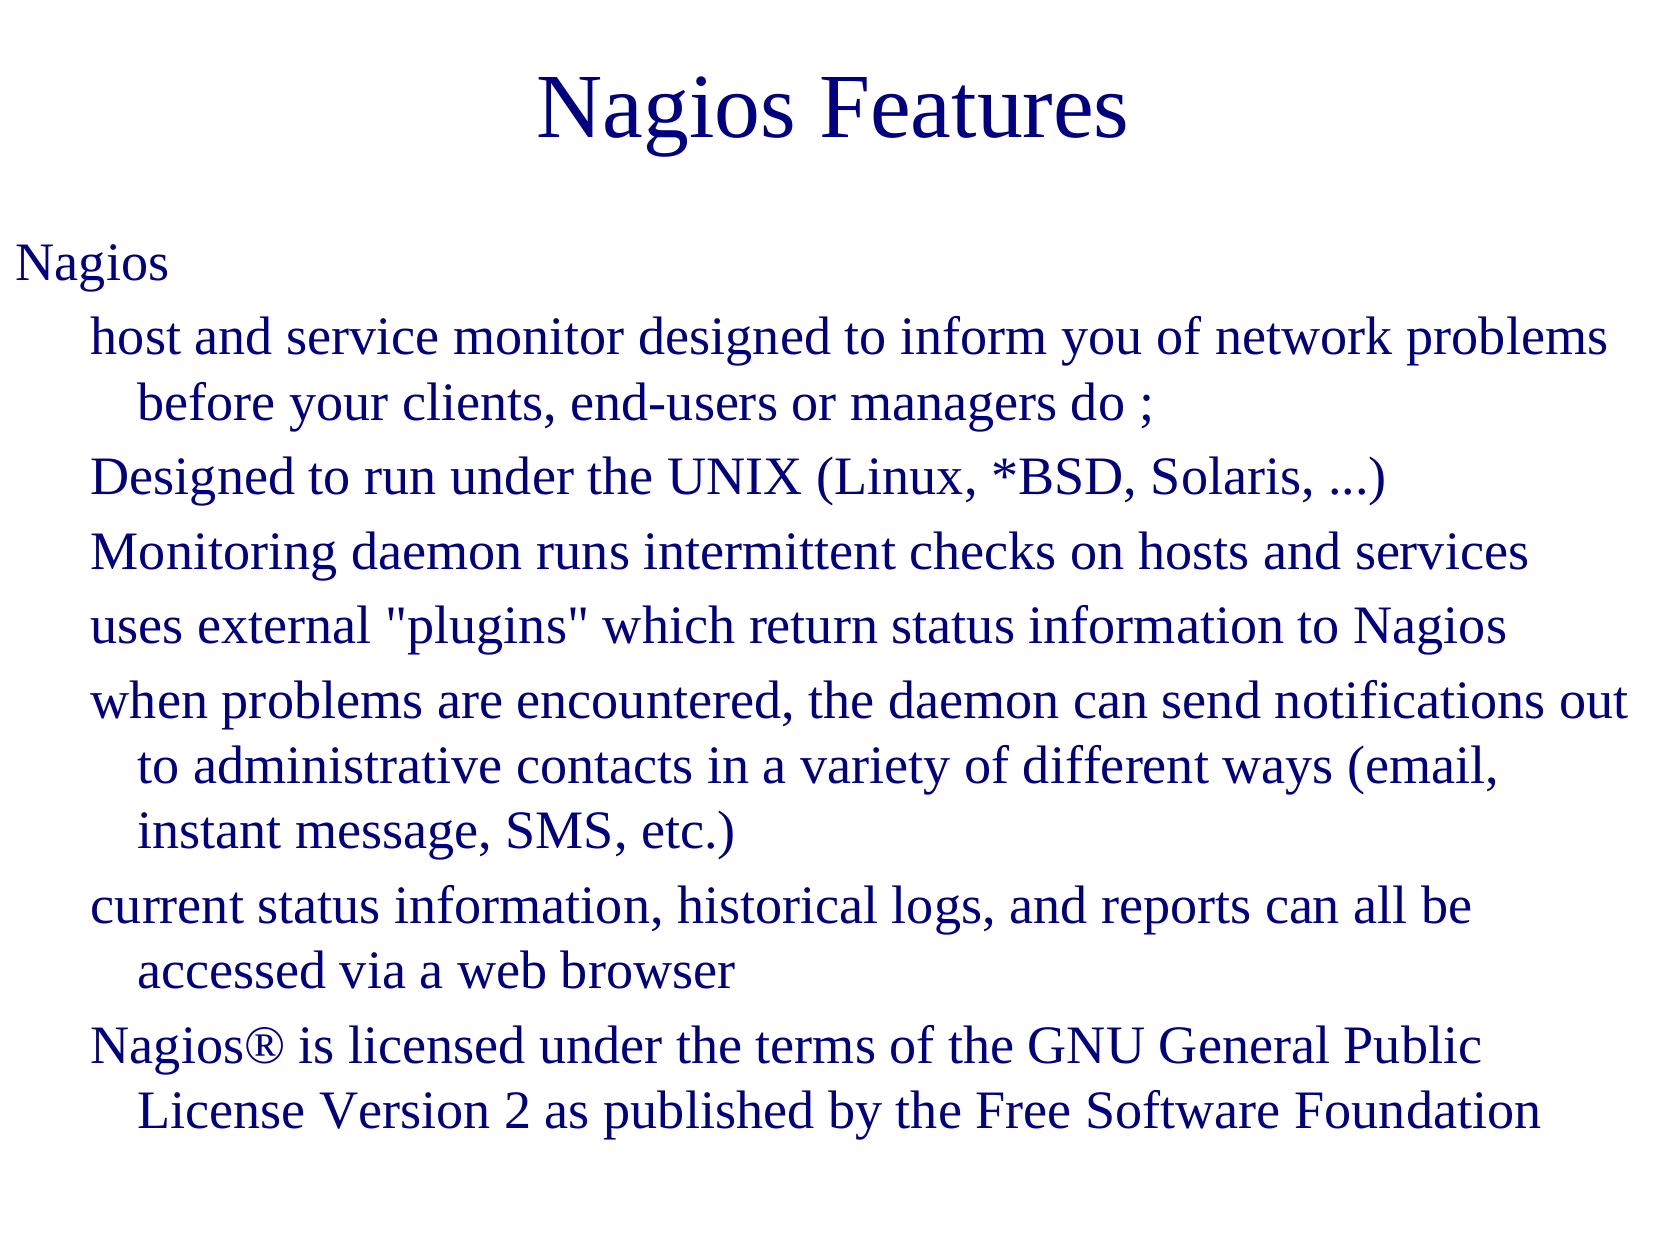

# Nagios Features
Nagios
host and service monitor designed to inform you of network problems before your clients, end-users or managers do ;
Designed to run under the UNIX (Linux, *BSD, Solaris, ...)
Monitoring daemon runs intermittent checks on hosts and services
uses external "plugins" which return status information to Nagios
when problems are encountered, the daemon can send notifications out to administrative contacts in a variety of different ways (email, instant message, SMS, etc.)
current status information, historical logs, and reports can all be accessed via a web browser
Nagios® is licensed under the terms of the GNU General Public License Version 2 as published by the Free Software Foundation